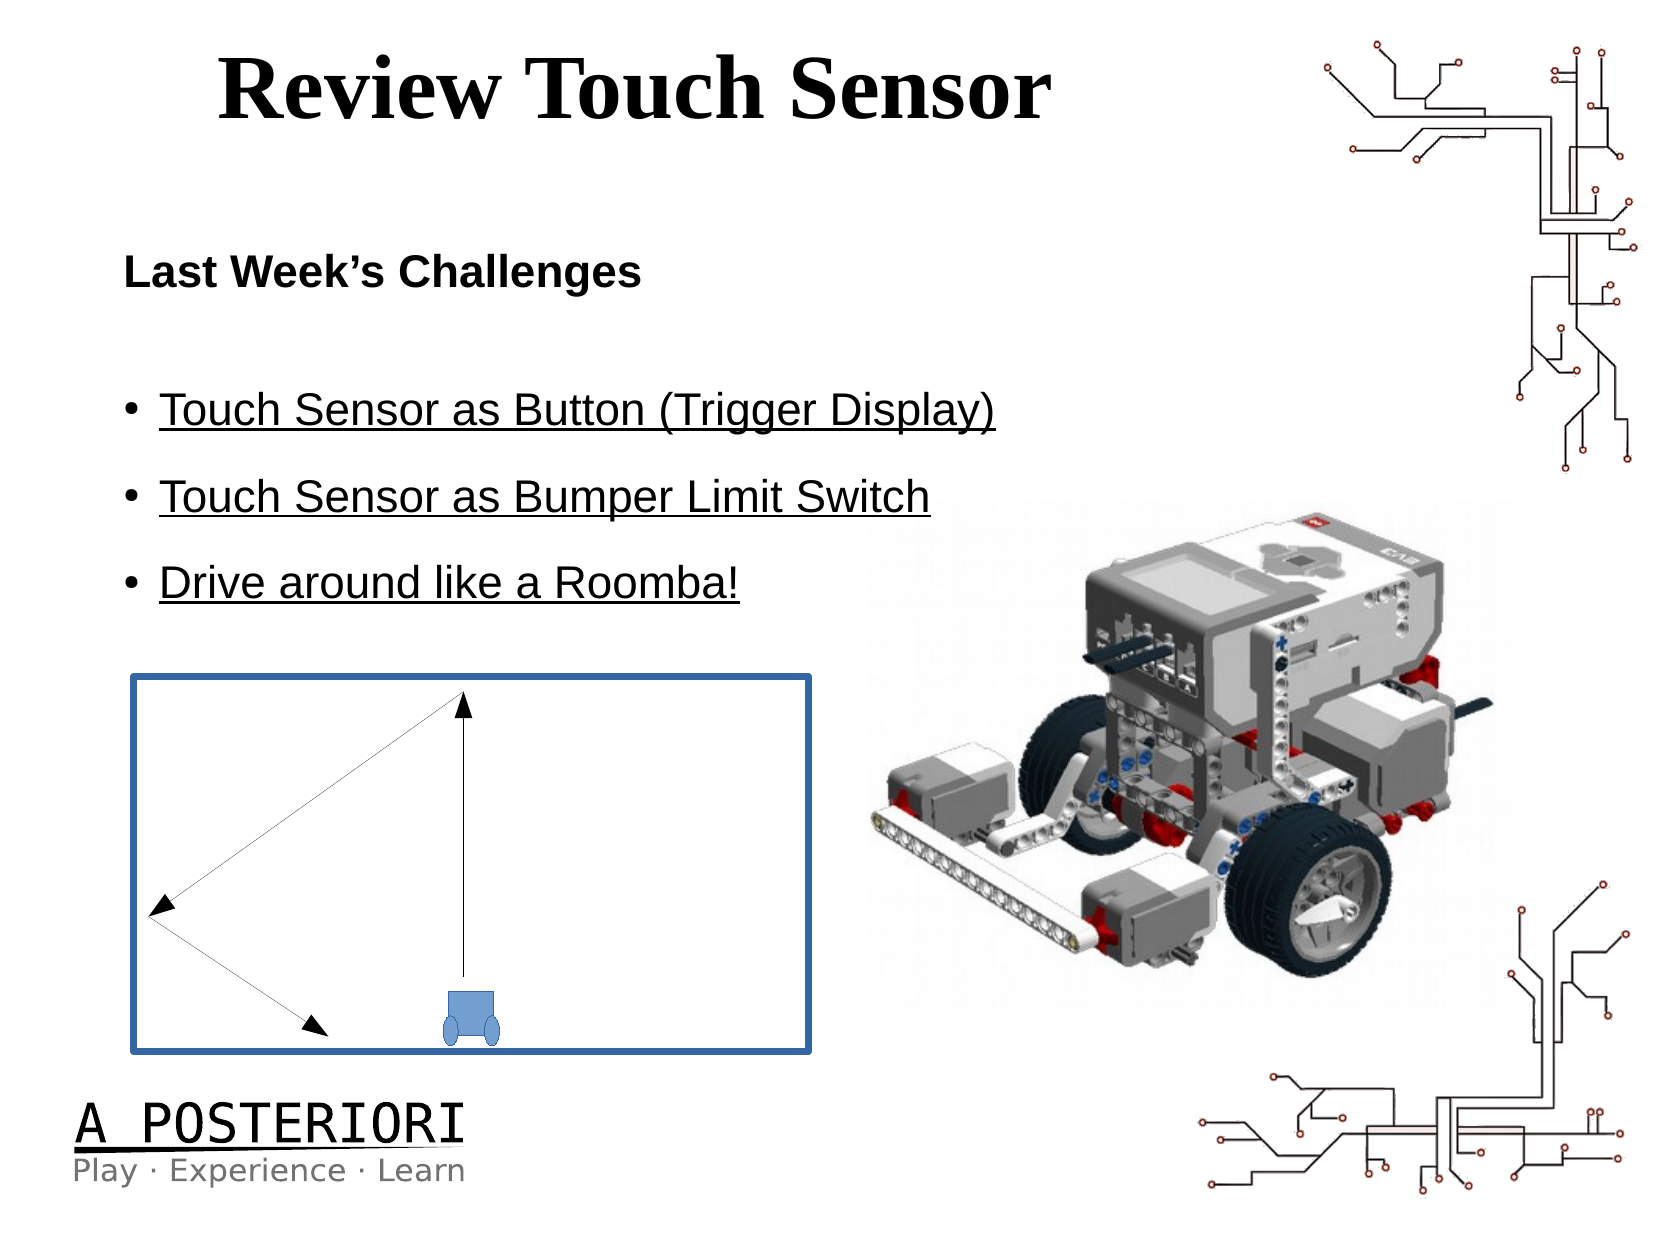

# Review Touch Sensor
Last Week’s Challenges
Touch Sensor as Button (Trigger Display)
Touch Sensor as Bumper Limit Switch
Drive around like a Roomba!